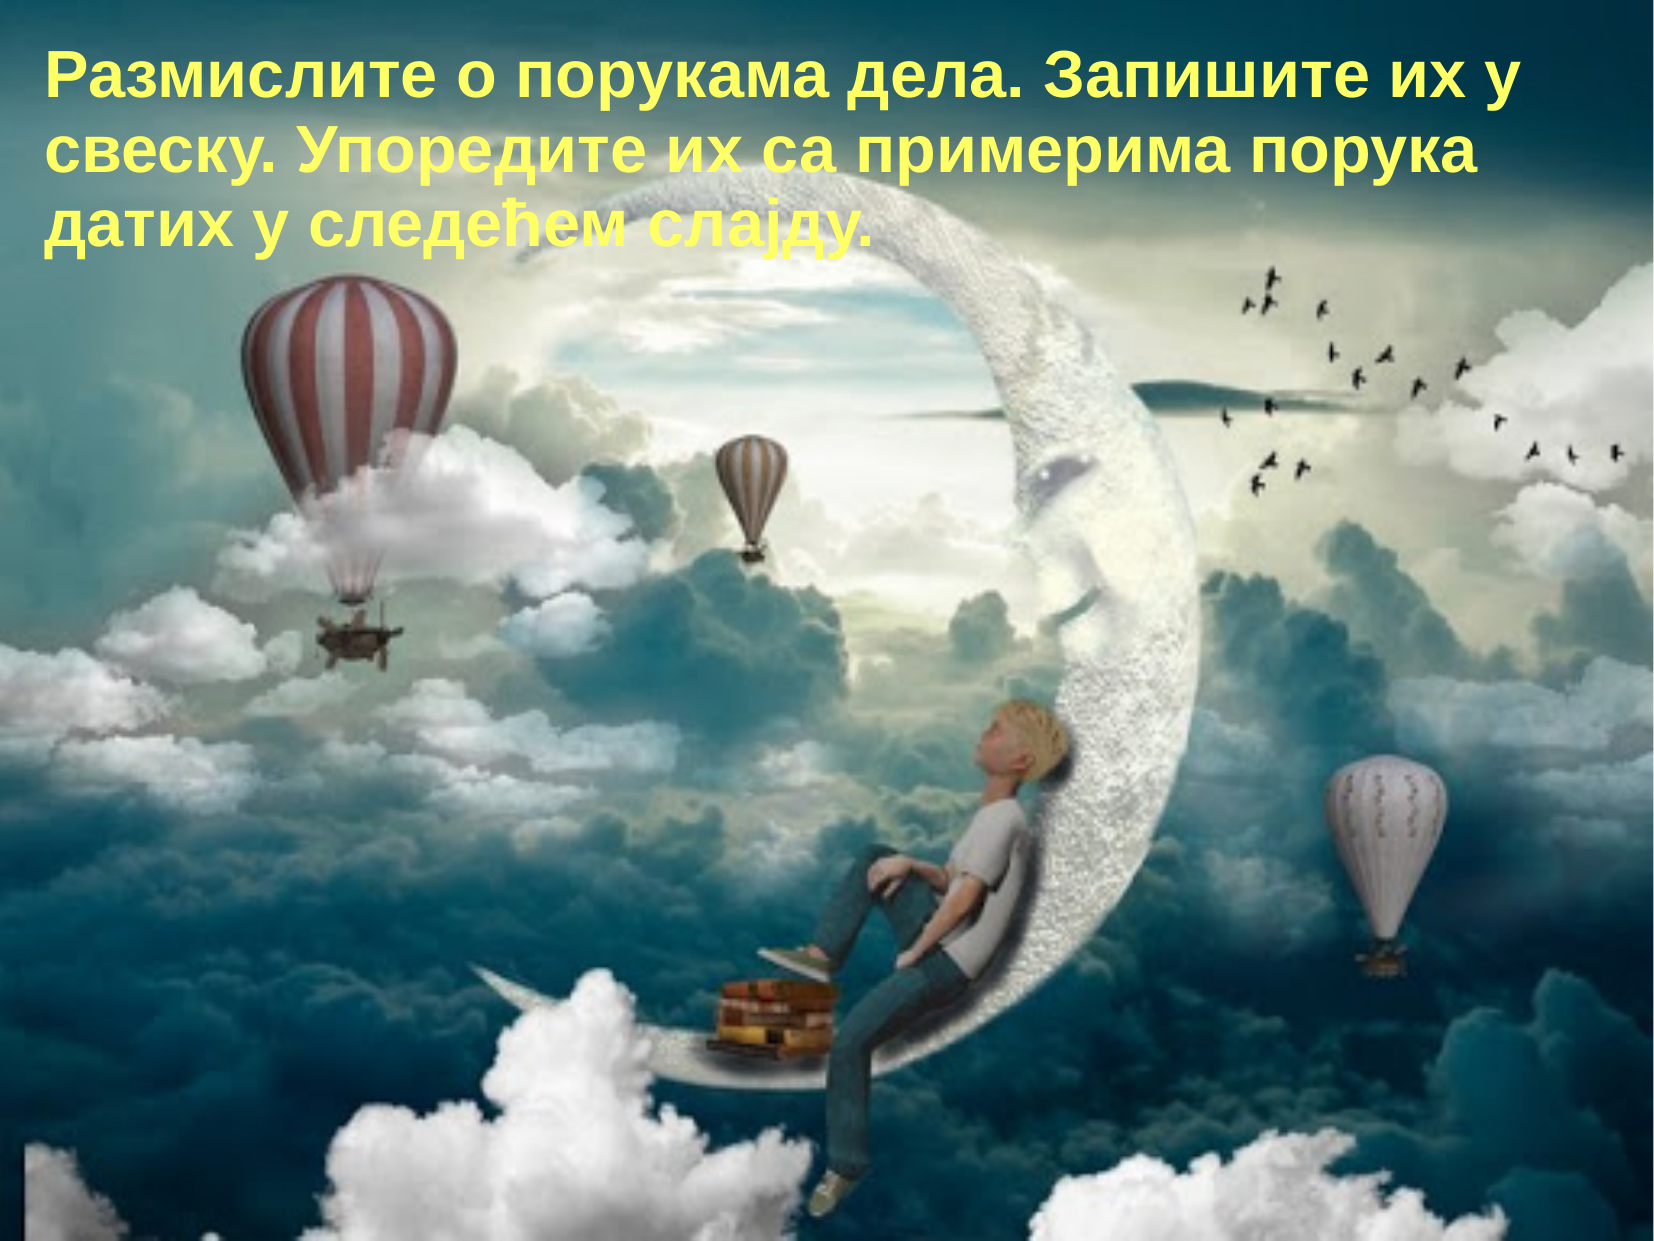

Размислите о порукама дела. Запишите их у свеску. Упоредите их са примерима порука датих у следећем слајду.